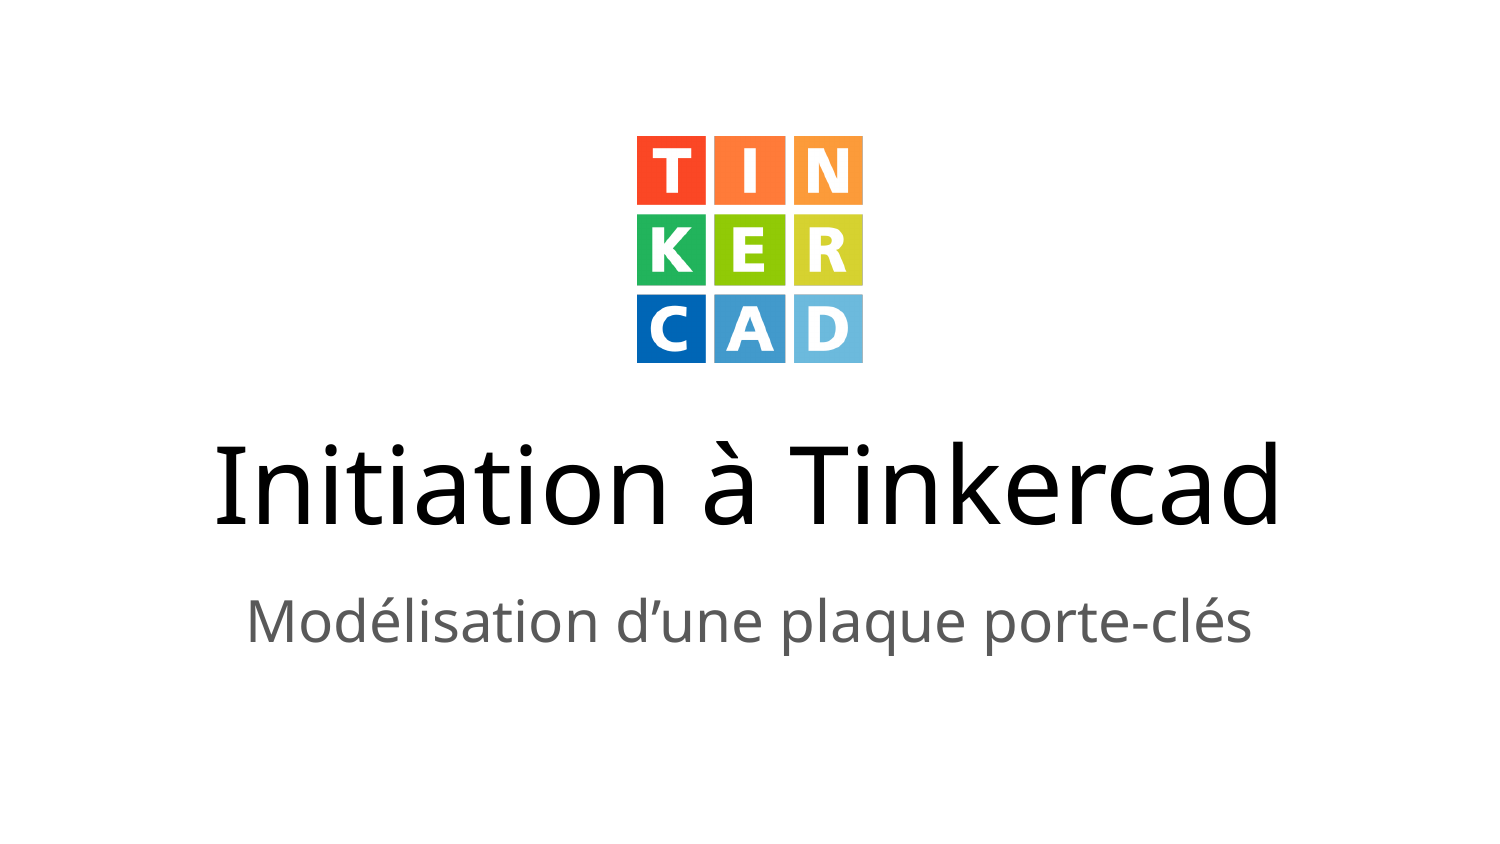

# Initiation à Tinkercad
Modélisation d’une plaque porte-clés